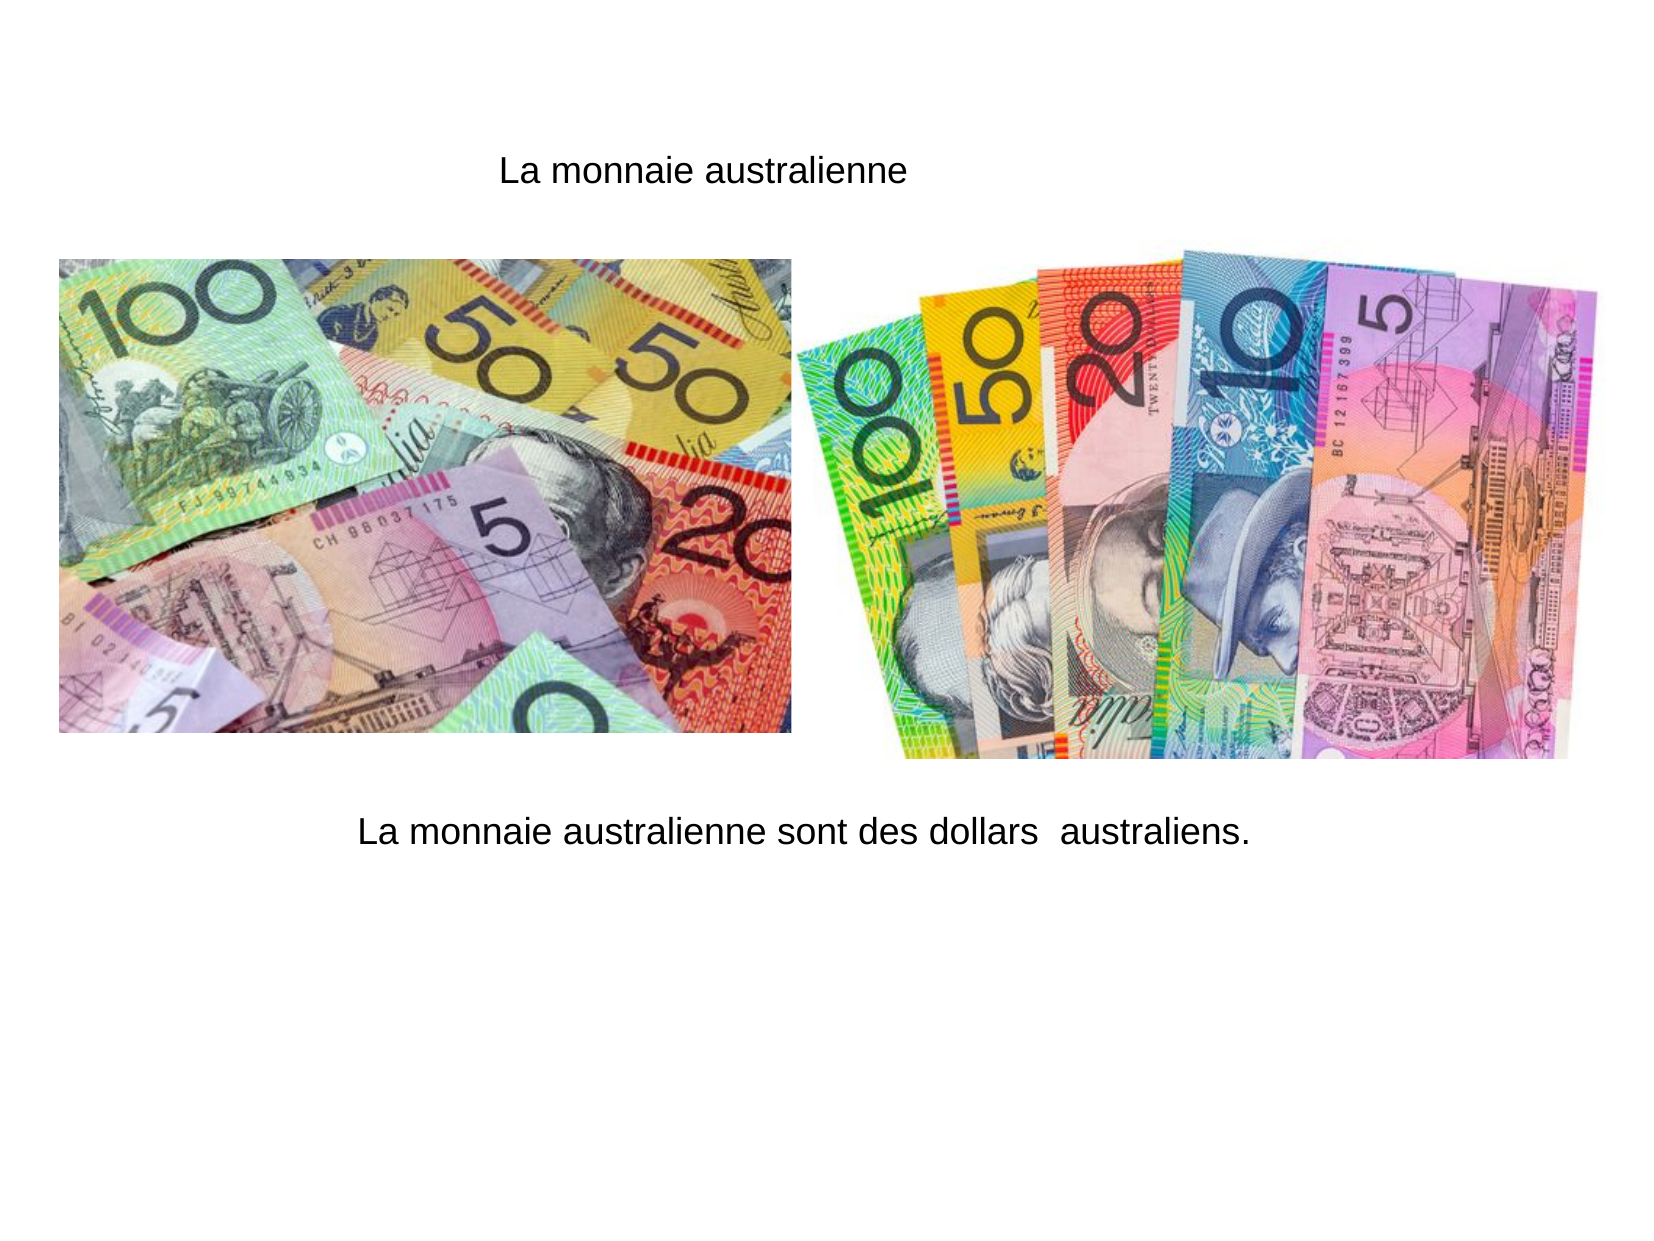

La monnaie australienne
La monnaie australienne sont des dollars australiens.